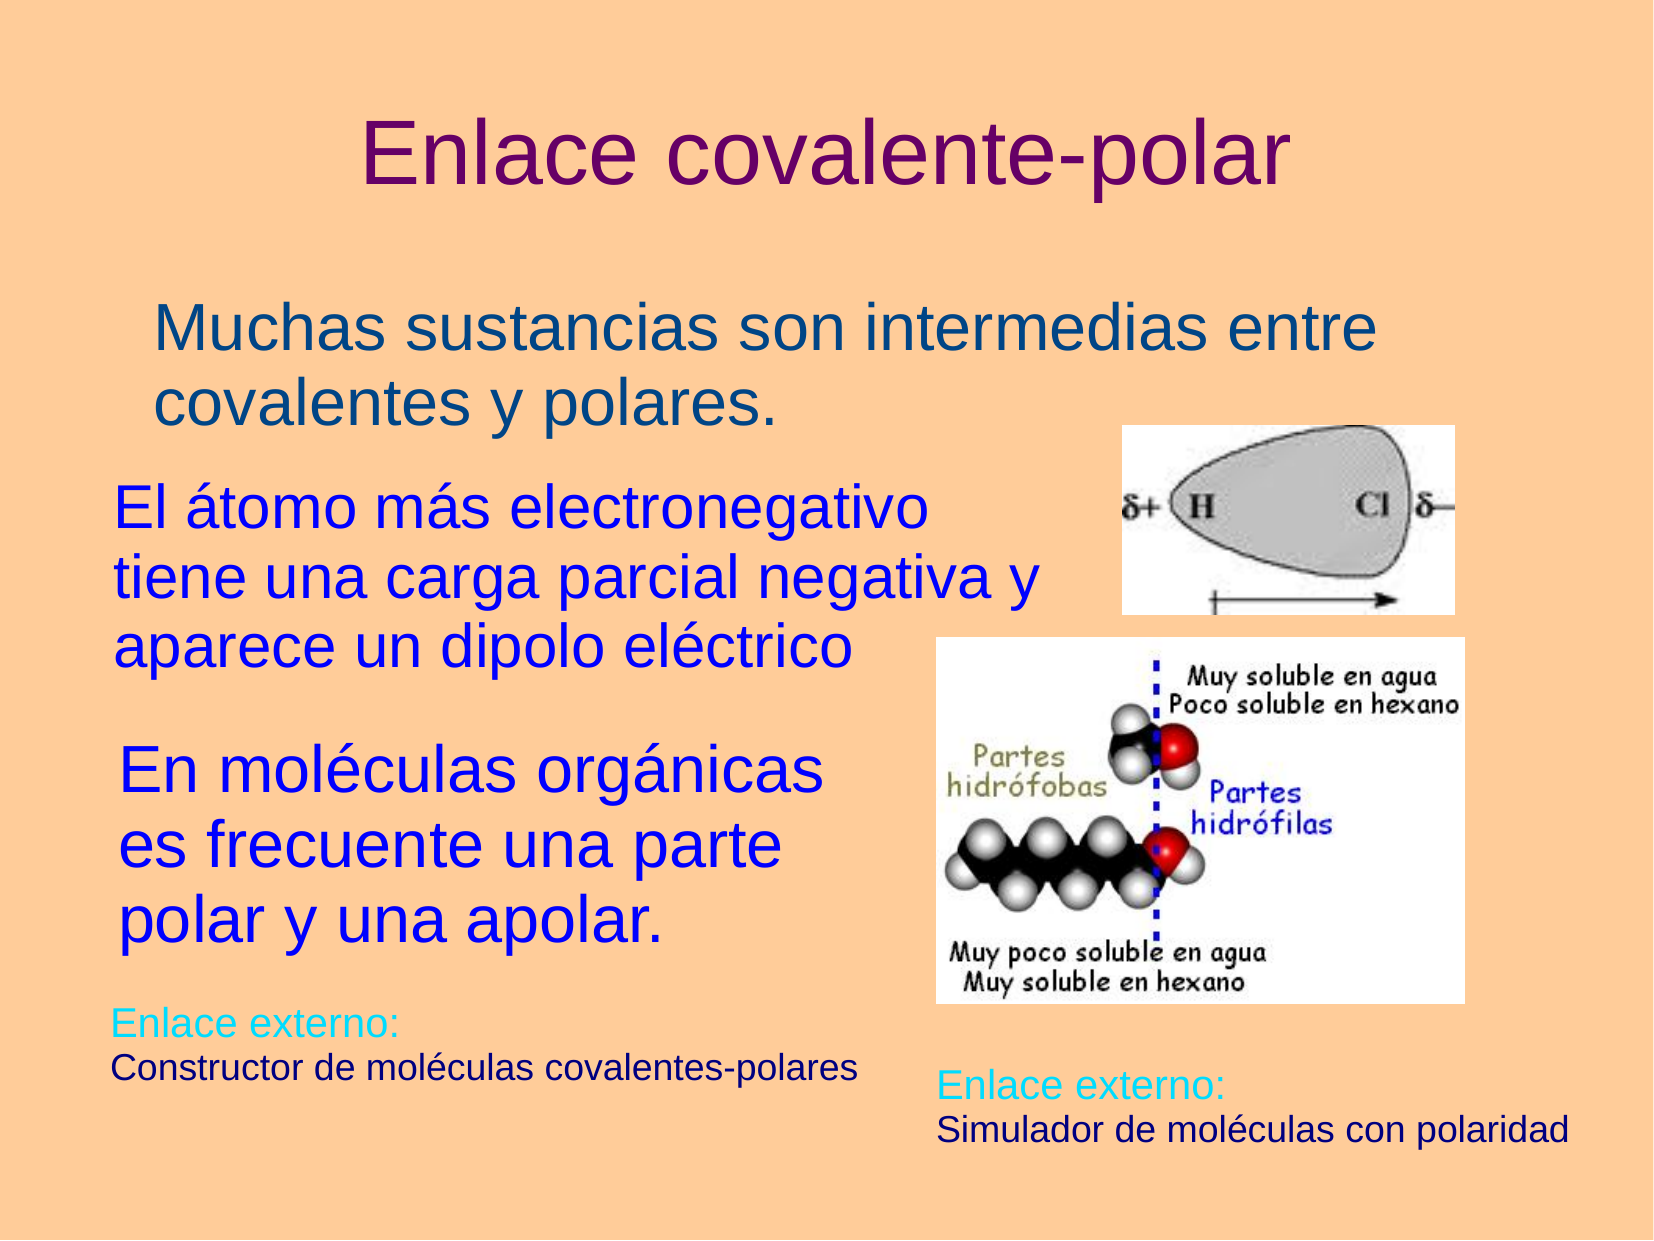

# Enlace covalente-polar
Muchas sustancias son intermedias entre covalentes y polares.
El átomo más electronegativo tiene una carga parcial negativa y aparece un dipolo eléctrico
En moléculas orgánicas es frecuente una parte polar y una apolar.
Enlace externo:
Constructor de moléculas covalentes-polares
Enlace externo:
Simulador de moléculas con polaridad